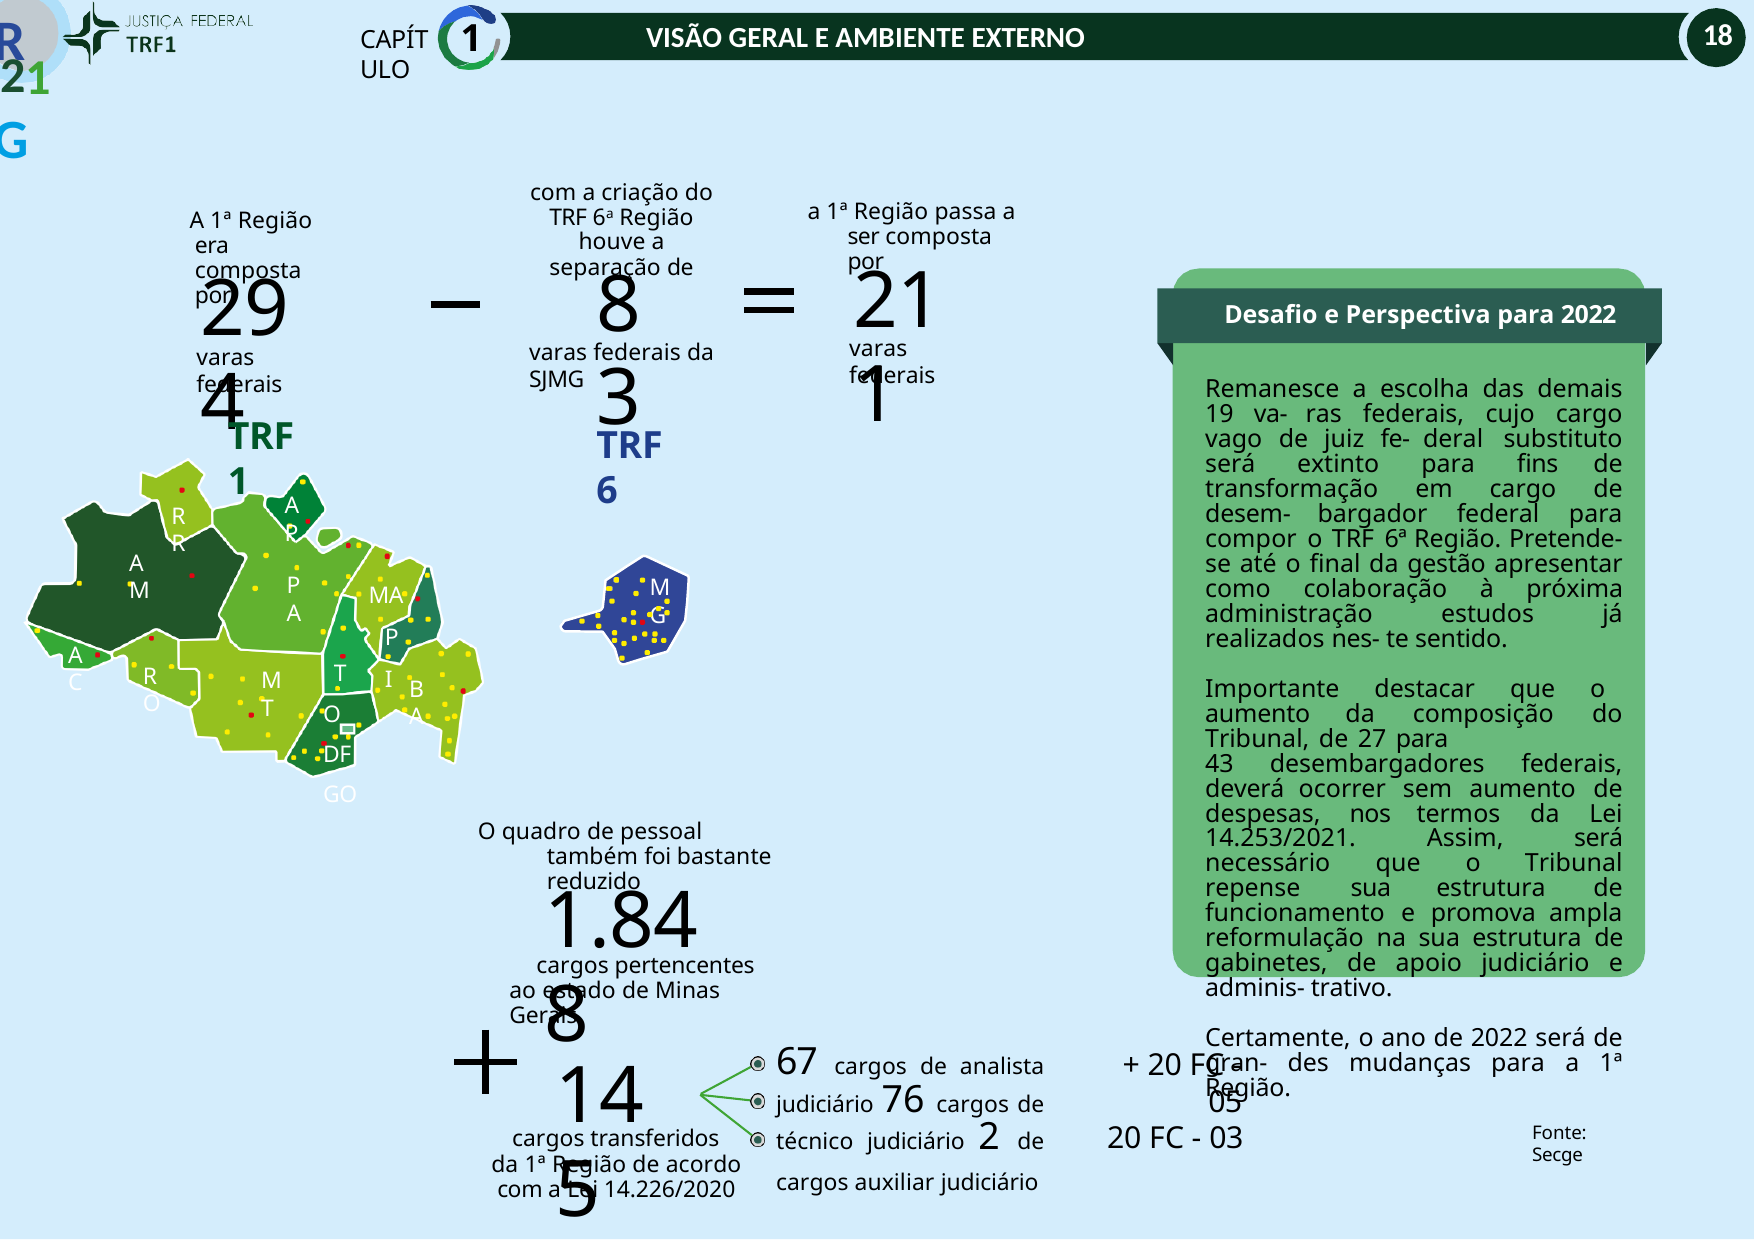

RG
1
18
21
VISÃO GERAL E AMBIENTE EXTERNO
CAPÍTULO
com a criação do TRF 6a Região houve a separação de
a 1ª Região passa a ser composta por
A 1ª Região era composta por
211
83
294
Desafio e Perspectiva para 2022
varas federais
varas federais da SJMG
varas federais
Remanesce a escolha das demais 19 va- ras federais, cujo cargo vago de juiz fe- deral substituto será extinto para fins de transformação em cargo de desem- bargador federal para compor o TRF 6ª Região. Pretende-se até o final da gestão apresentar como colaboração à próxima administração estudos já realizados nes- te sentido.
Importante destacar que o aumento da composição do Tribunal, de 27 para
43 desembargadores federais, deverá ocorrer sem aumento de despesas, nos termos da Lei 14.253/2021. Assim, será necessário que o Tribunal repense sua estrutura de funcionamento e promova ampla reformulação na sua estrutura de gabinetes, de apoio judiciário e adminis- trativo.
Certamente, o ano de 2022 será de gran- des mudanças para a 1ª Região.
TRF1
TRF6
AP
RR
AM
MA PI
PA
MG
AC
TO DF GO
RO
MT
BA
O quadro de pessoal também foi bastante reduzido
1.848
cargos pertencentes ao estado de Minas Gerais
67 cargos de analista judiciário 76 cargos de técnico judiciário 2 de cargos auxiliar judiciário
145
+ 20 FC - 05
20 FC - 03
Fonte: Secge
cargos transferidos
da 1ª Região de acordo com a Lei 14.226/2020